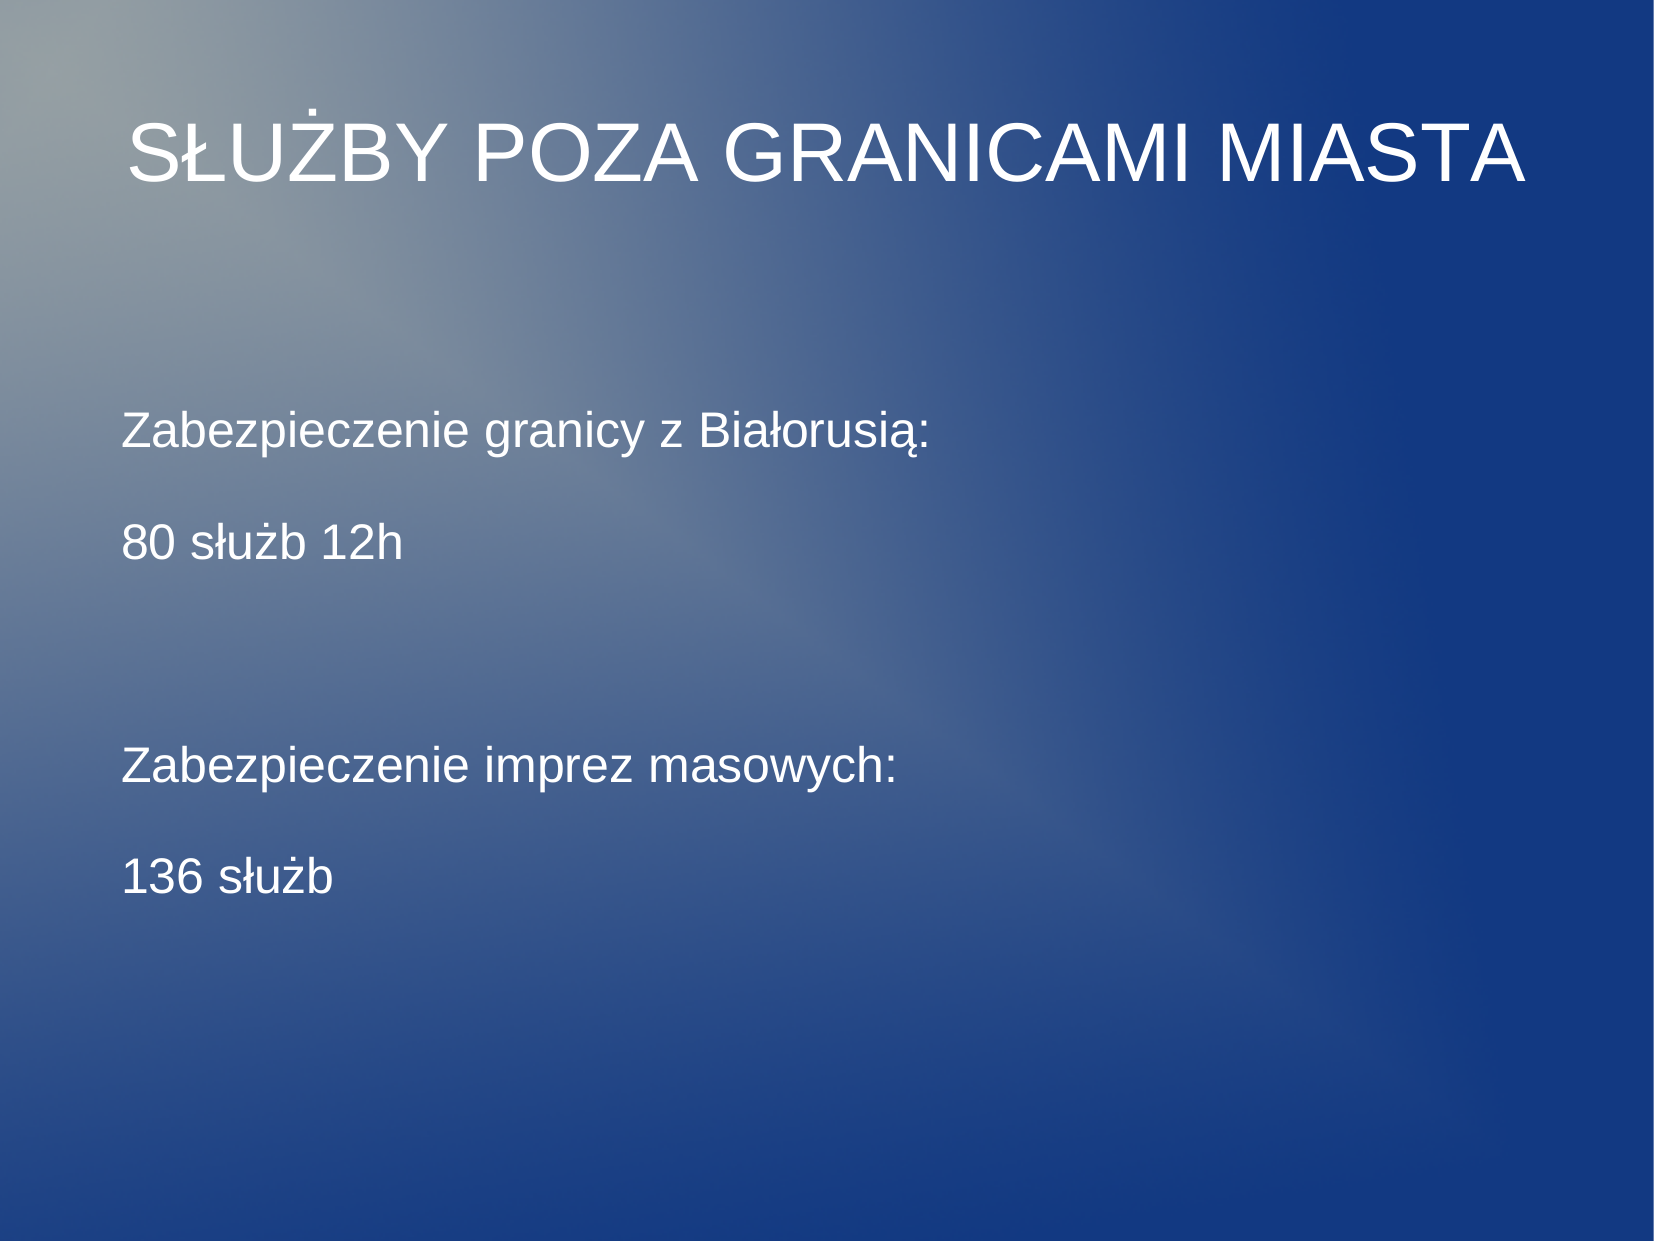

# SŁUŻBY POZA GRANICAMI MIASTA
Zabezpieczenie granicy z Białorusią:
80 służb 12h
Zabezpieczenie imprez masowych:
136 służb